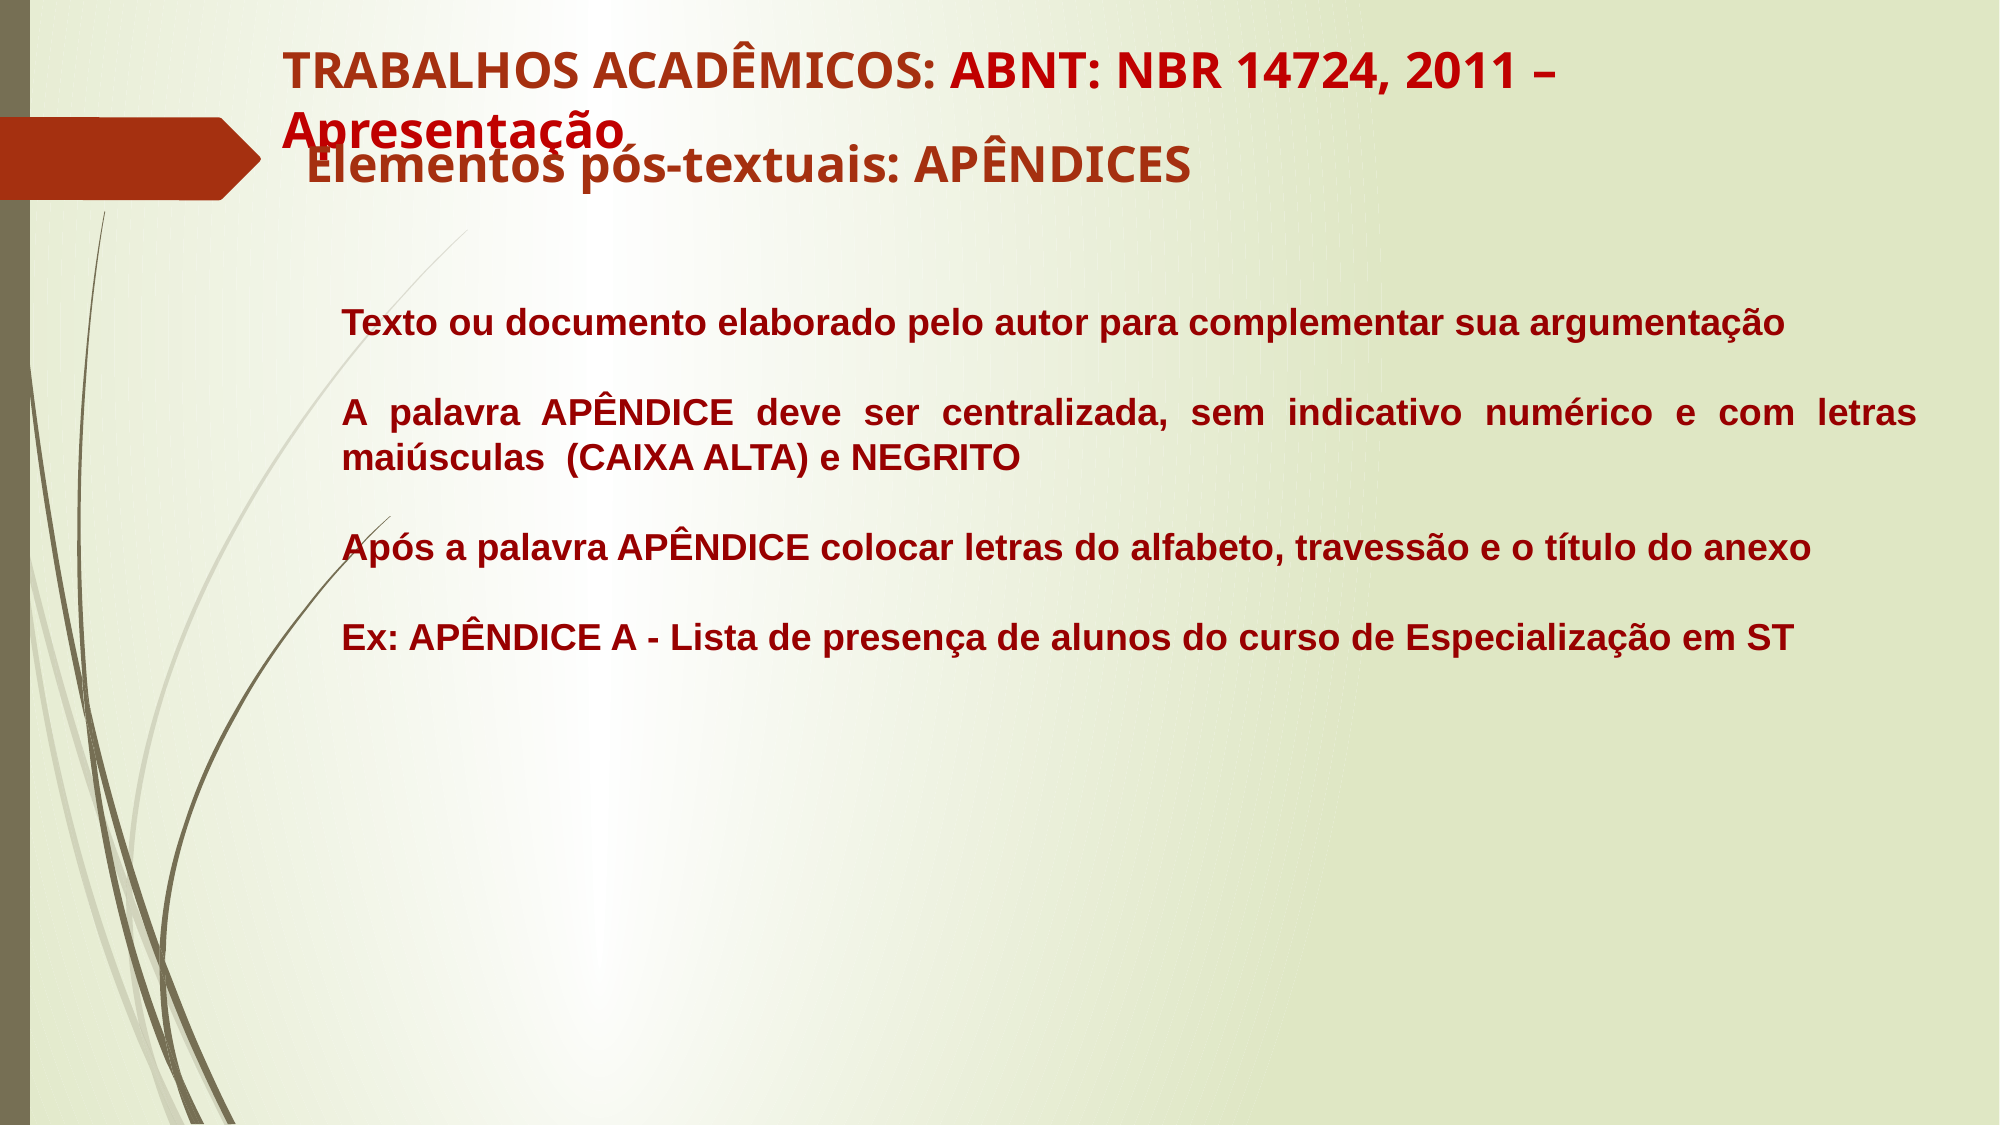

TRABALHOS ACADÊMICOS: ABNT: NBR 14724, 2011 – Apresentação
Elementos pós-textuais: APÊNDICES
Texto ou documento elaborado pelo autor para complementar sua argumentação
A palavra APÊNDICE deve ser centralizada, sem indicativo numérico e com letras maiúsculas  (CAIXA ALTA) e NEGRITO
Após a palavra APÊNDICE colocar letras do alfabeto, travessão e o título do anexo
Ex: APÊNDICE A - Lista de presença de alunos do curso de Especialização em ST